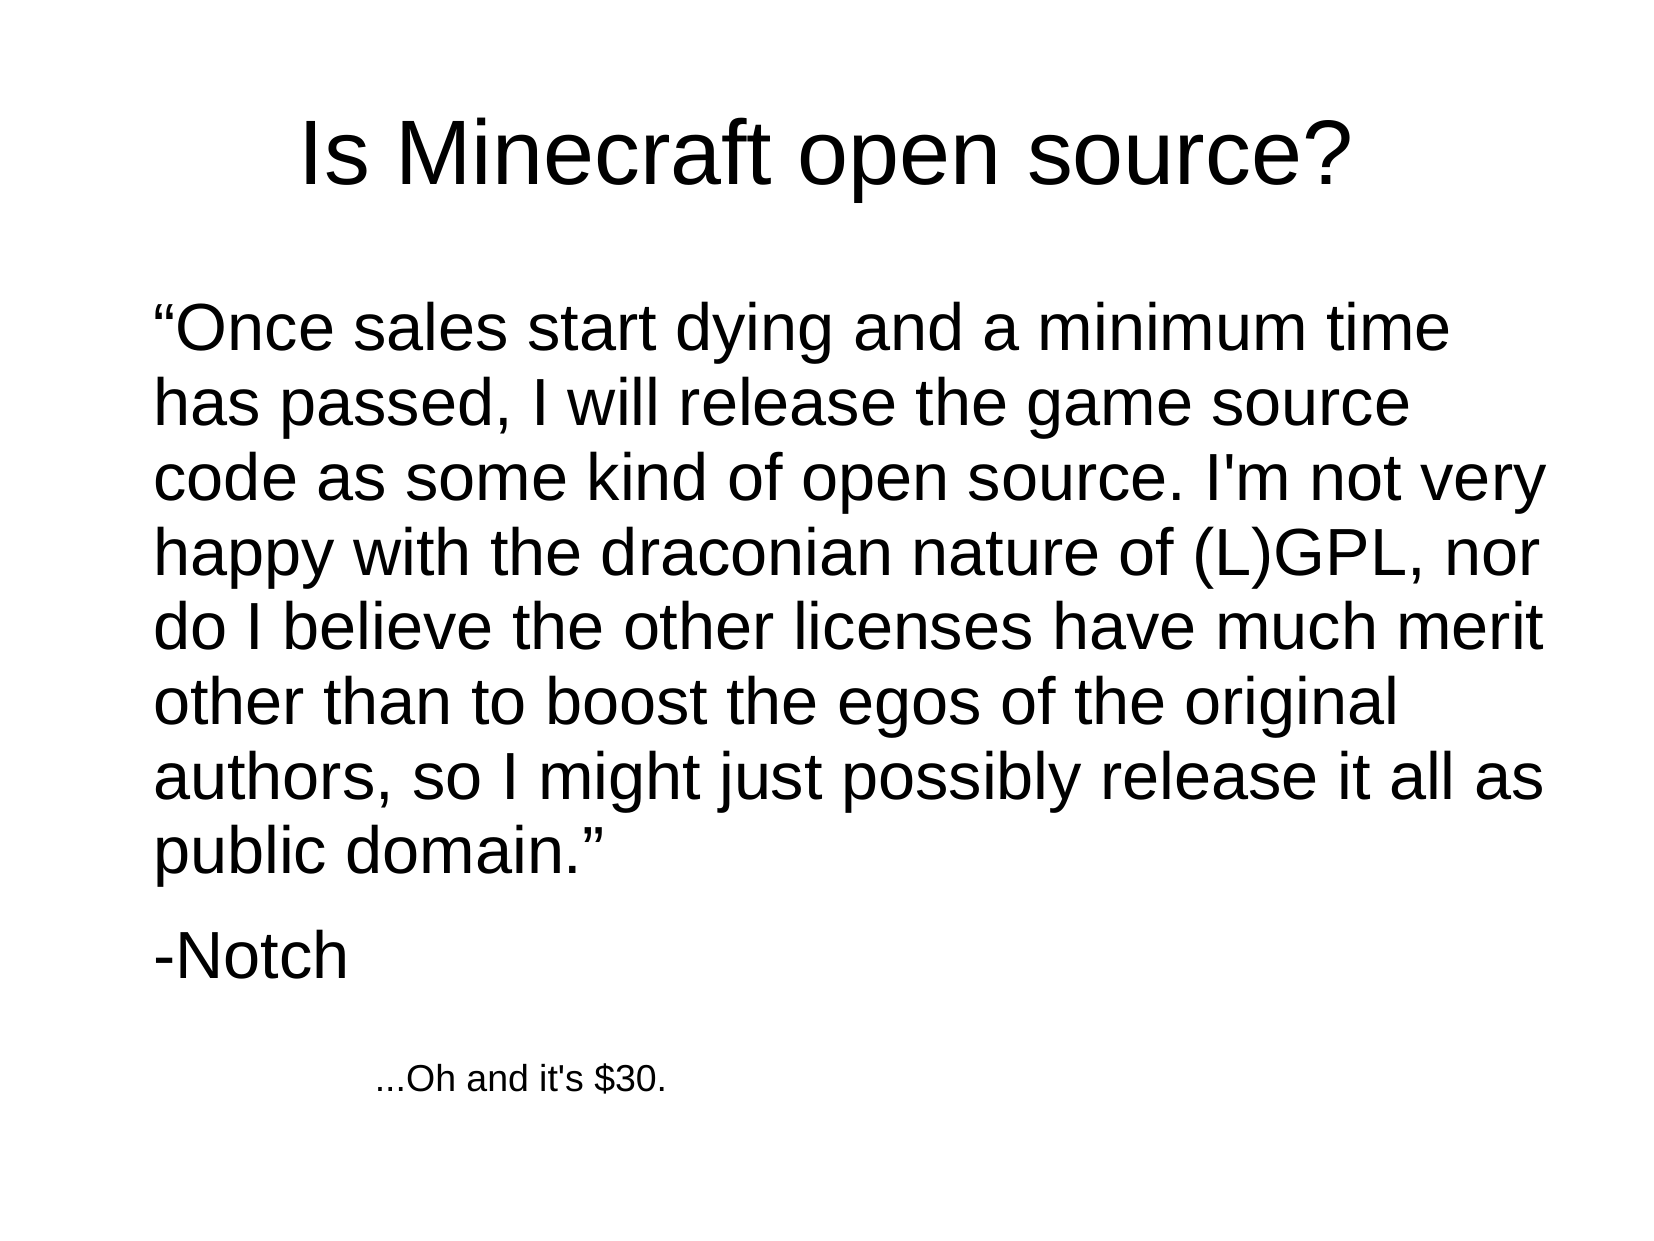

# Is Minecraft open source?
“Once sales start dying and a minimum time has passed, I will release the game source code as some kind of open source. I'm not very happy with the draconian nature of (L)GPL, nor do I believe the other licenses have much merit other than to boost the egos of the original authors, so I might just possibly release it all as public domain.”
-Notch
...Oh and it's $30.